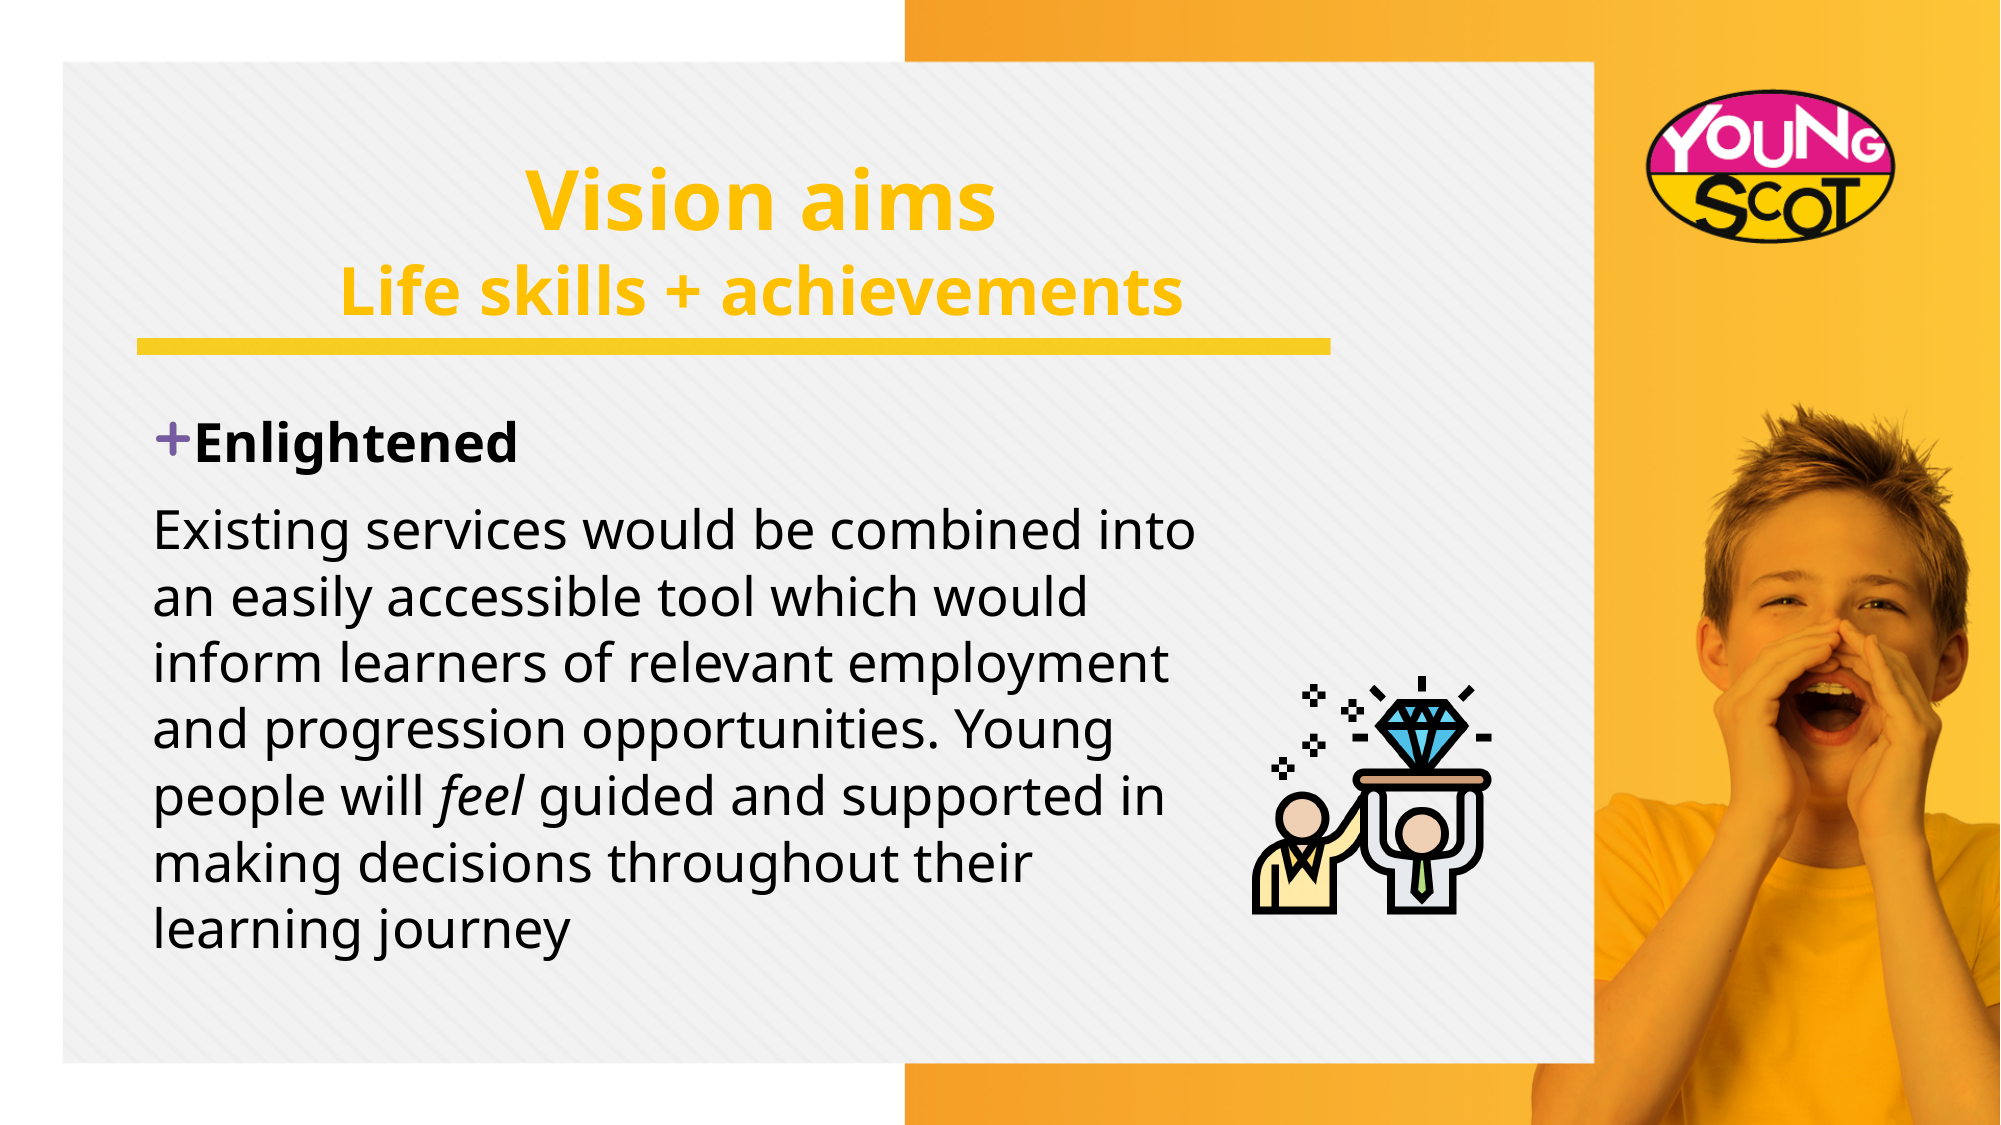

# Vision aims Life skills + achievements
Enlightened
Existing services would be combined into an easily accessible tool which would inform learners of relevant employment and progression opportunities. Young people will feel guided and supported in making decisions throughout their learning journey